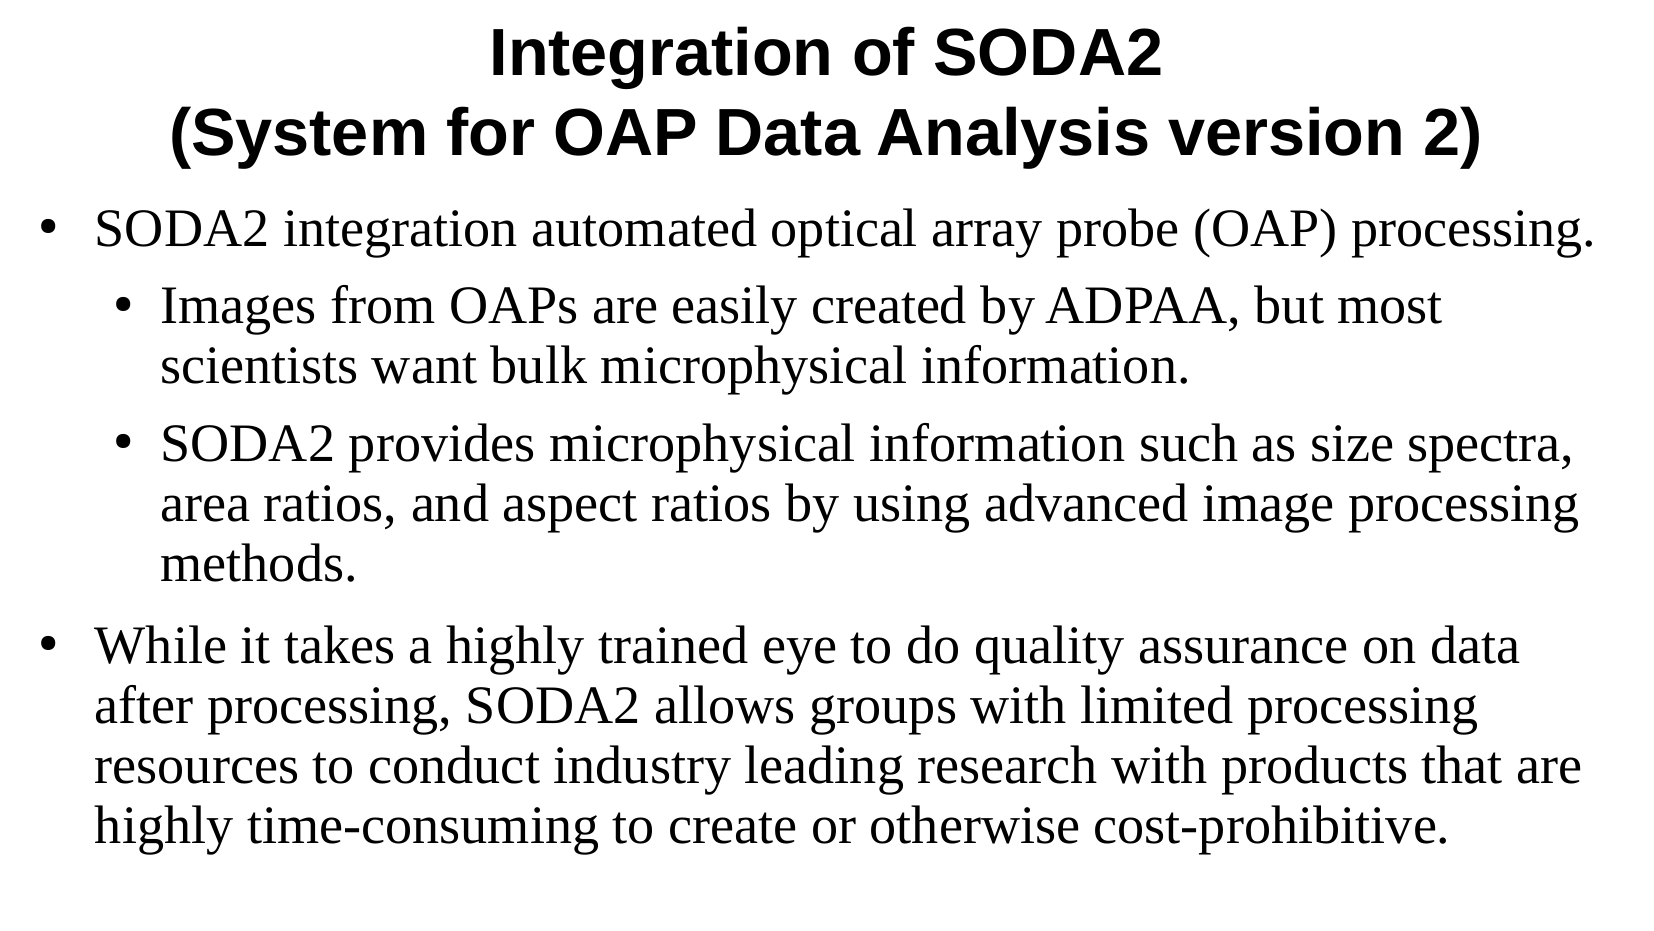

Integration of SODA2
(System for OAP Data Analysis version 2)
# SODA2 integration automated optical array probe (OAP) processing.
Images from OAPs are easily created by ADPAA, but most scientists want bulk microphysical information.
SODA2 provides microphysical information such as size spectra, area ratios, and aspect ratios by using advanced image processing methods.
While it takes a highly trained eye to do quality assurance on data after processing, SODA2 allows groups with limited processing resources to conduct industry leading research with products that are highly time-consuming to create or otherwise cost-prohibitive.